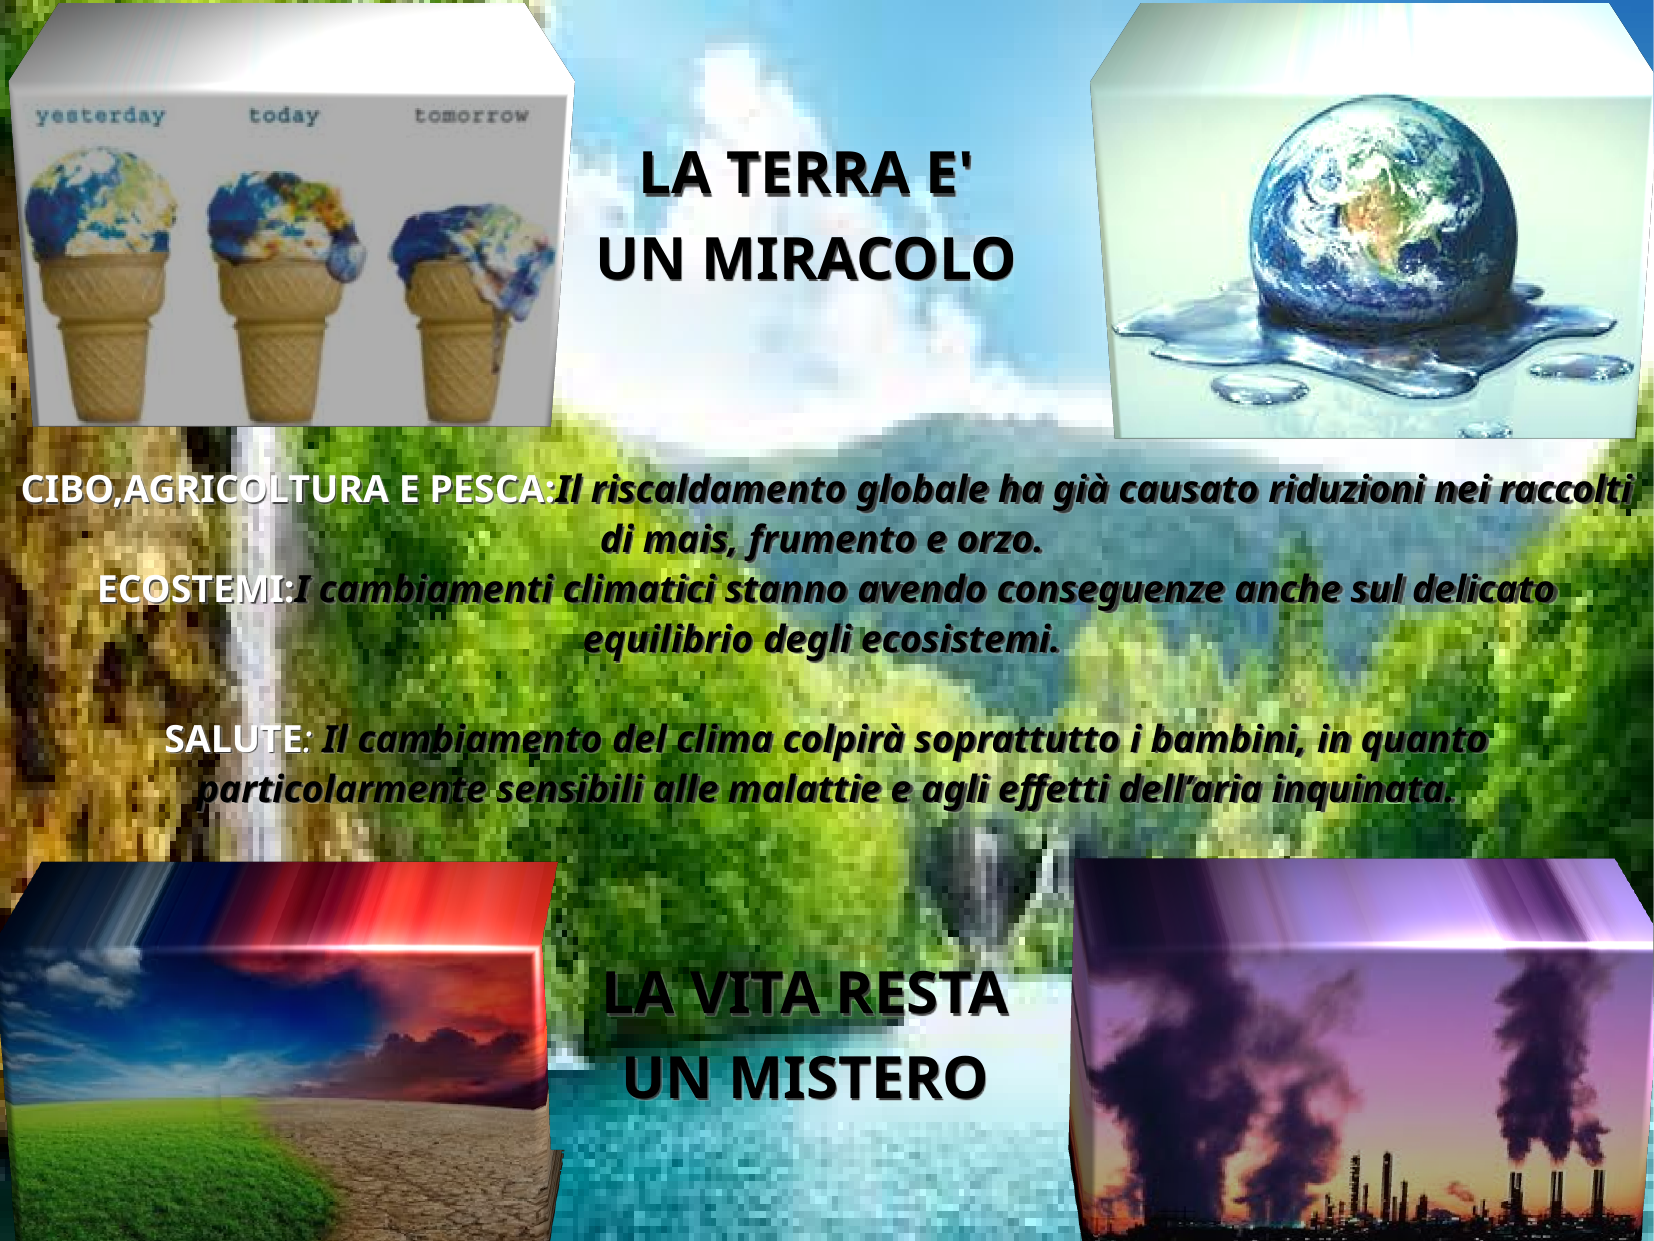

LA TERRA E' UN MIRACOLO
CIBO,AGRICOLTURA E PESCA:Il riscaldamento globale ha già causato riduzioni nei raccolti di mais, frumento e orzo.
ECOSTEMI:I cambiamenti climatici stanno avendo conseguenze anche sul delicato equilibrio degli ecosistemi.
SALUTE: Il cambiamento del clima colpirà soprattutto i bambini, in quanto particolarmente sensibili alle malattie e agli effetti dell’aria inquinata.
LA VITA RESTA UN MISTERO